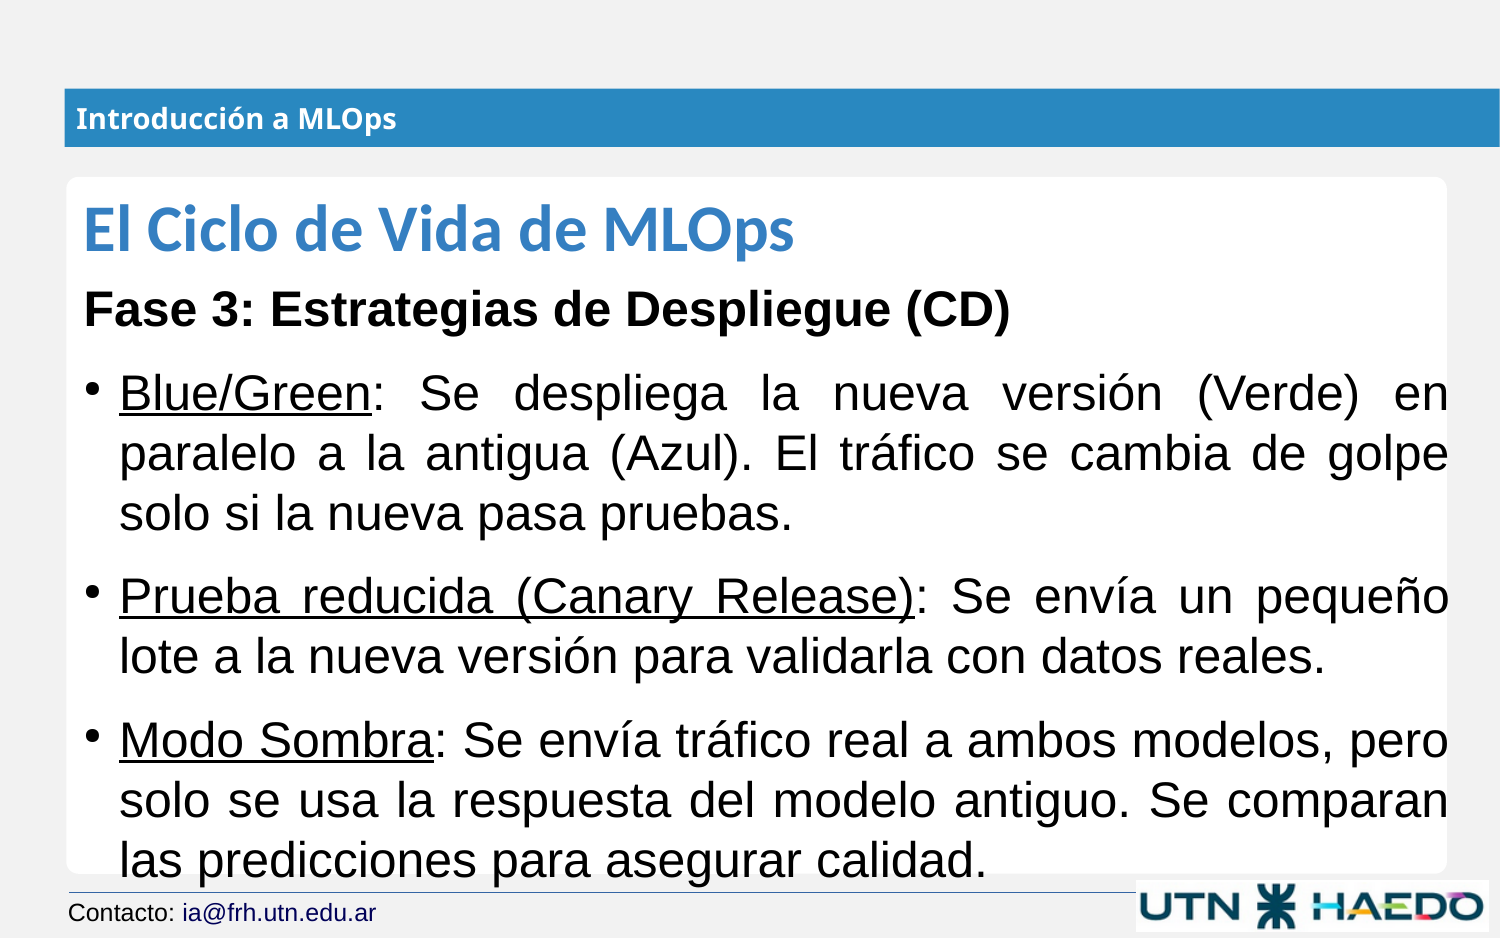

Introducción a MLOps
El Ciclo de Vida de MLOps
Fase 3: Estrategias de Despliegue (CD)
Blue/Green: Se despliega la nueva versión (Verde) en paralelo a la antigua (Azul). El tráfico se cambia de golpe solo si la nueva pasa pruebas.
Prueba reducida (Canary Release): Se envía un pequeño lote a la nueva versión para validarla con datos reales.
Modo Sombra: Se envía tráfico real a ambos modelos, pero solo se usa la respuesta del modelo antiguo. Se comparan las predicciones para asegurar calidad.